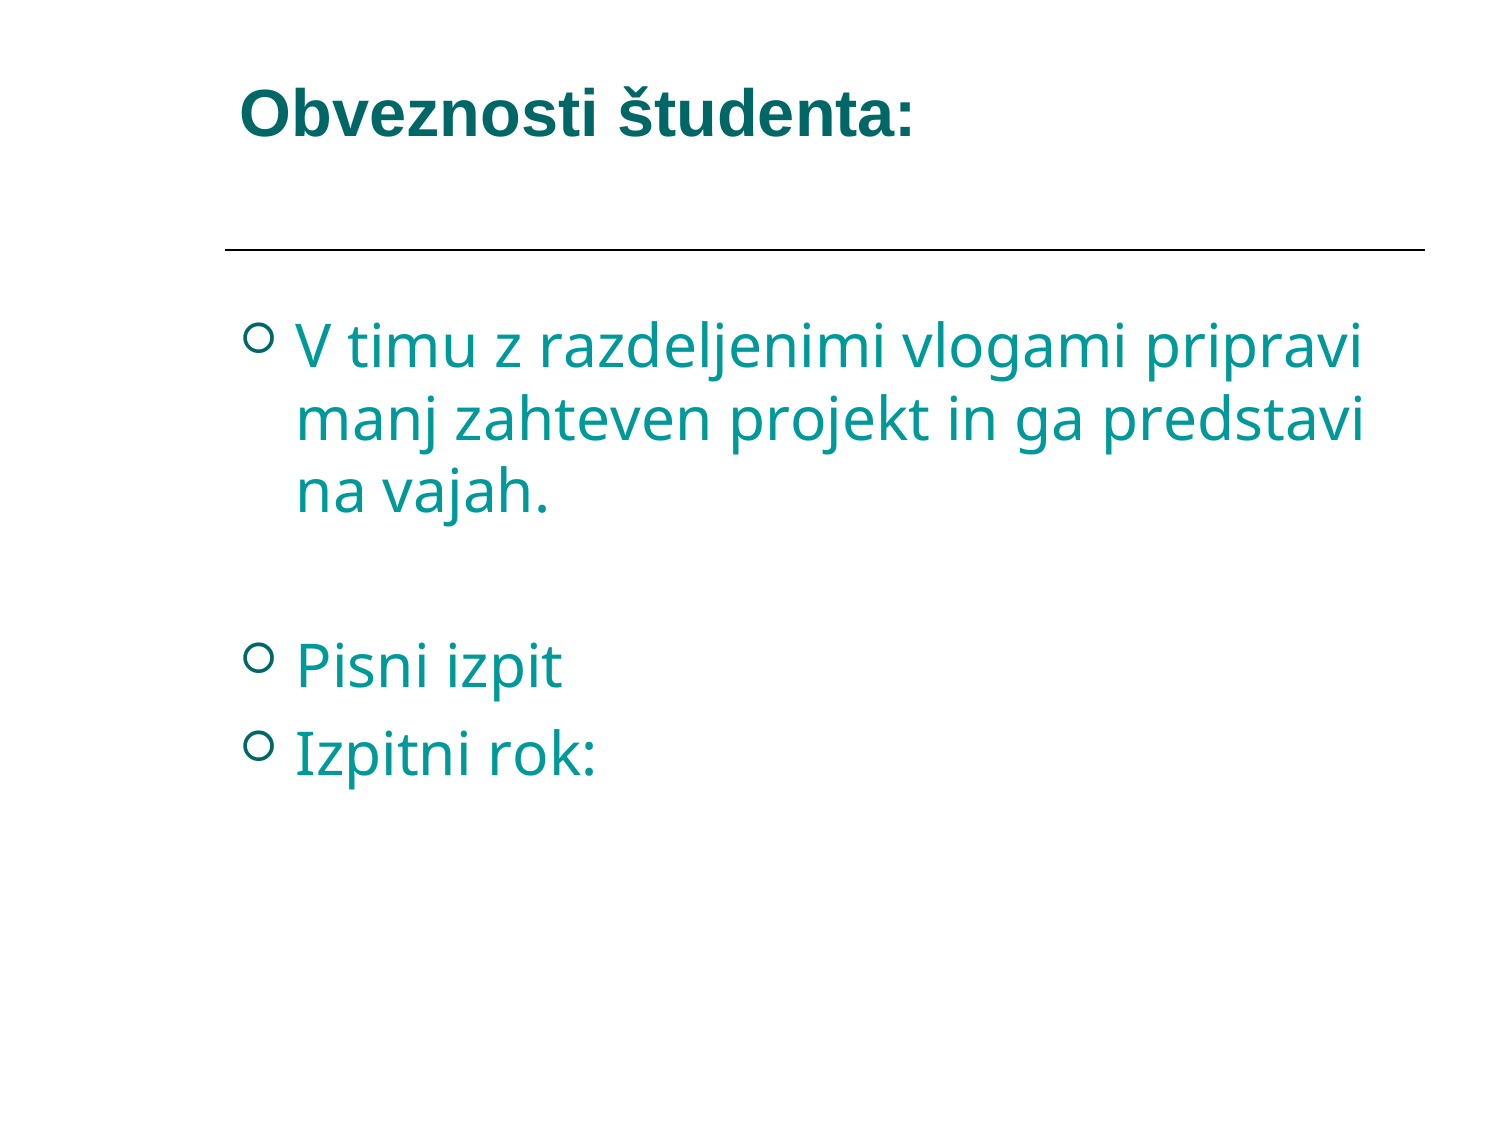

# Obveznosti študenta:
V timu z razdeljenimi vlogami pripravi manj zahteven projekt in ga predstavi na vajah.
Pisni izpit
Izpitni rok: